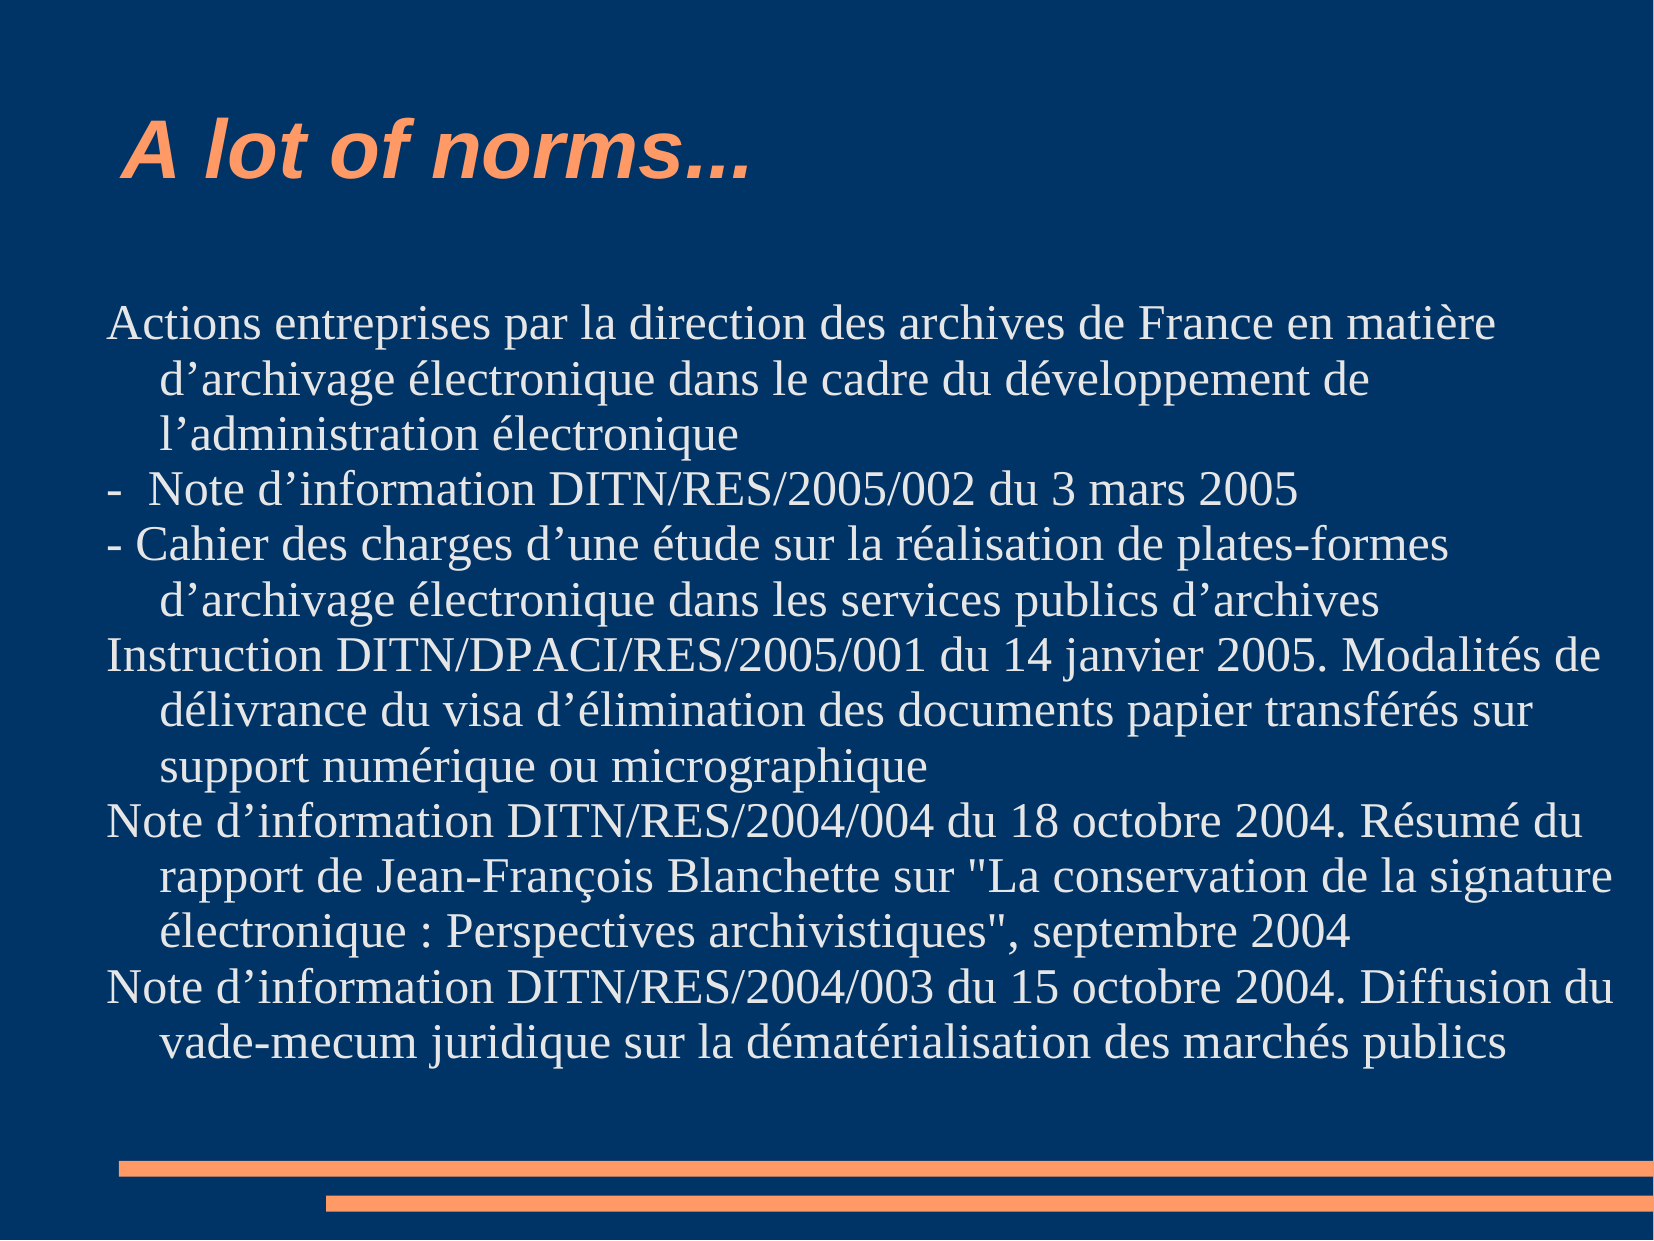

# A lot of norms...
Actions entreprises par la direction des archives de France en matière d’archivage électronique dans le cadre du développement de l’administration électronique
- Note d’information DITN/RES/2005/002 du 3 mars 2005
- Cahier des charges d’une étude sur la réalisation de plates-formes d’archivage électronique dans les services publics d’archives
Instruction DITN/DPACI/RES/2005/001 du 14 janvier 2005. Modalités de délivrance du visa d’élimination des documents papier transférés sur support numérique ou micrographique
Note d’information DITN/RES/2004/004 du 18 octobre 2004. Résumé du rapport de Jean-François Blanchette sur "La conservation de la signature électronique : Perspectives archivistiques", septembre 2004
Note d’information DITN/RES/2004/003 du 15 octobre 2004. Diffusion du vade-mecum juridique sur la dématérialisation des marchés publics